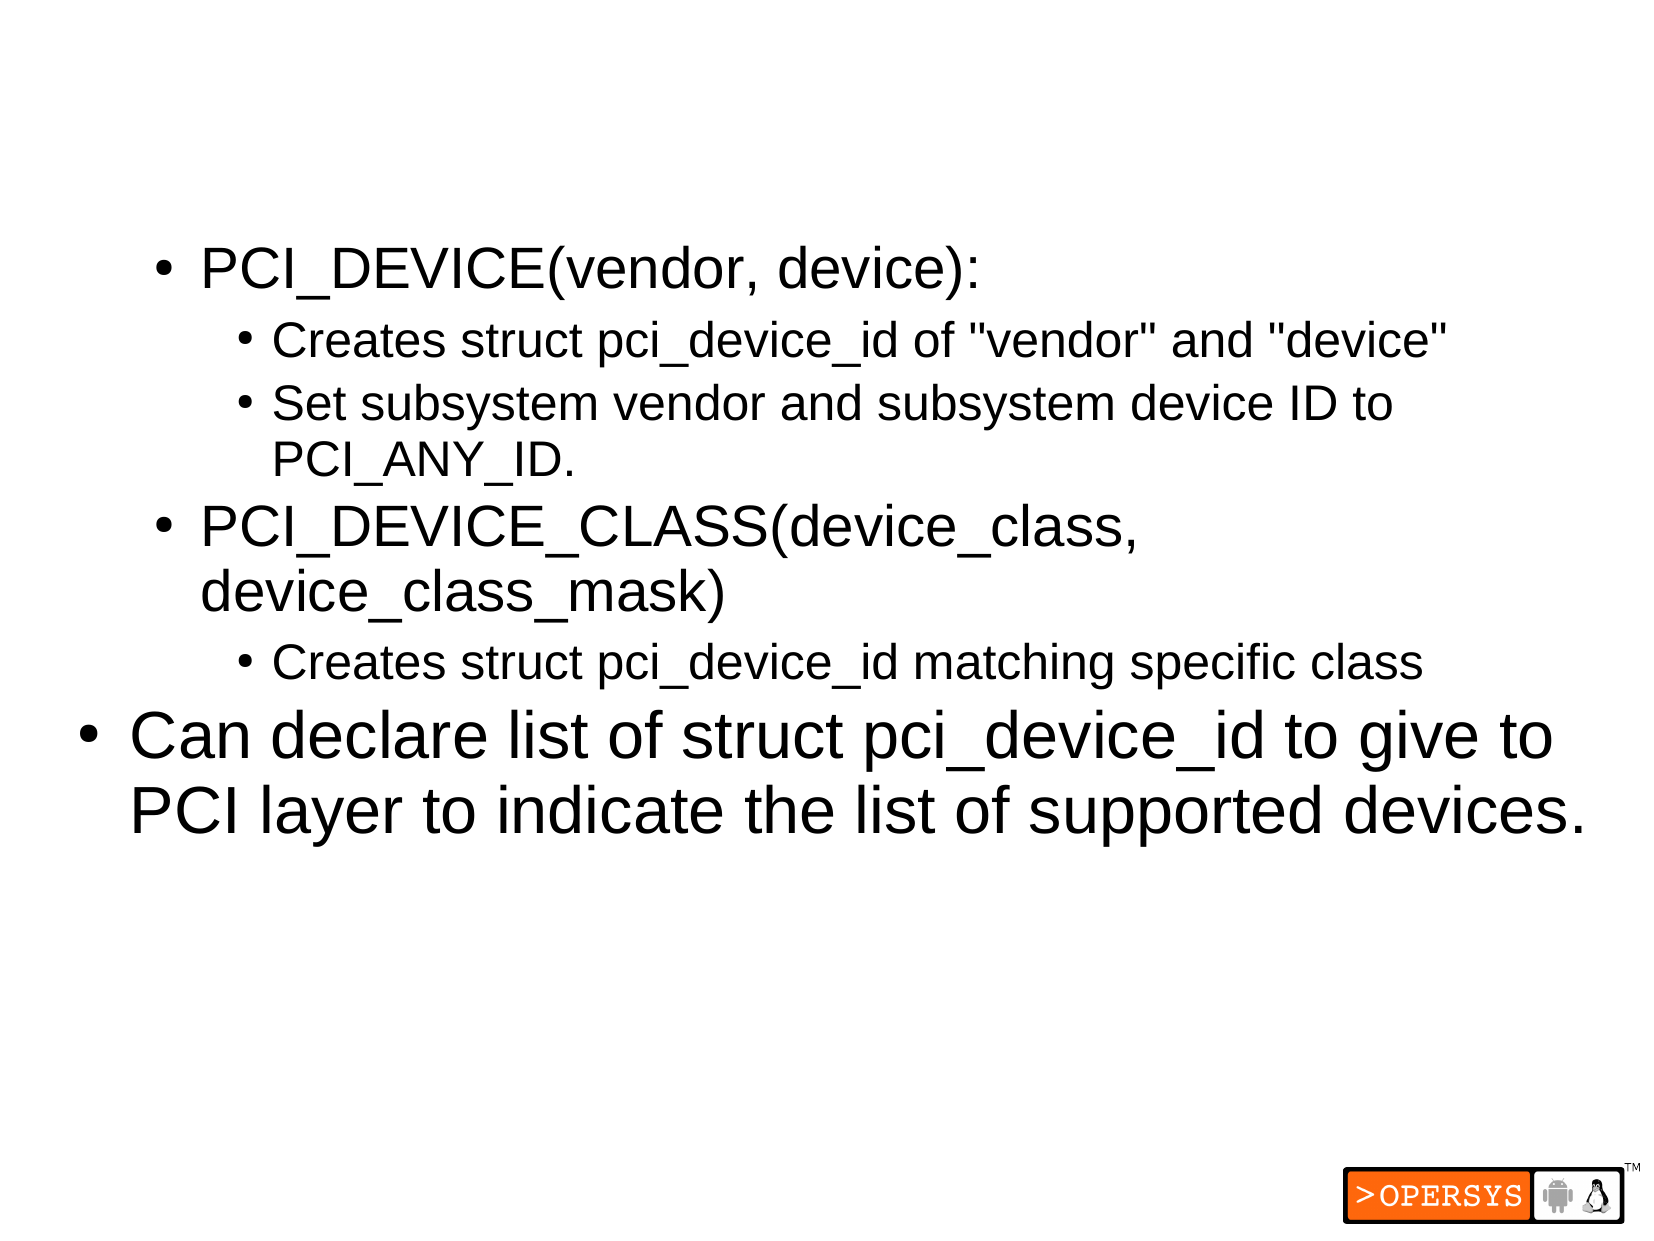

# PCI_DEVICE(vendor, device):
Creates struct pci_device_id of "vendor" and "device"
Set subsystem vendor and subsystem device ID to PCI_ANY_ID.
PCI_DEVICE_CLASS(device_class, device_class_mask)
Creates struct pci_device_id matching specific class
Can declare list of struct pci_device_id to give to PCI layer to indicate the list of supported devices.